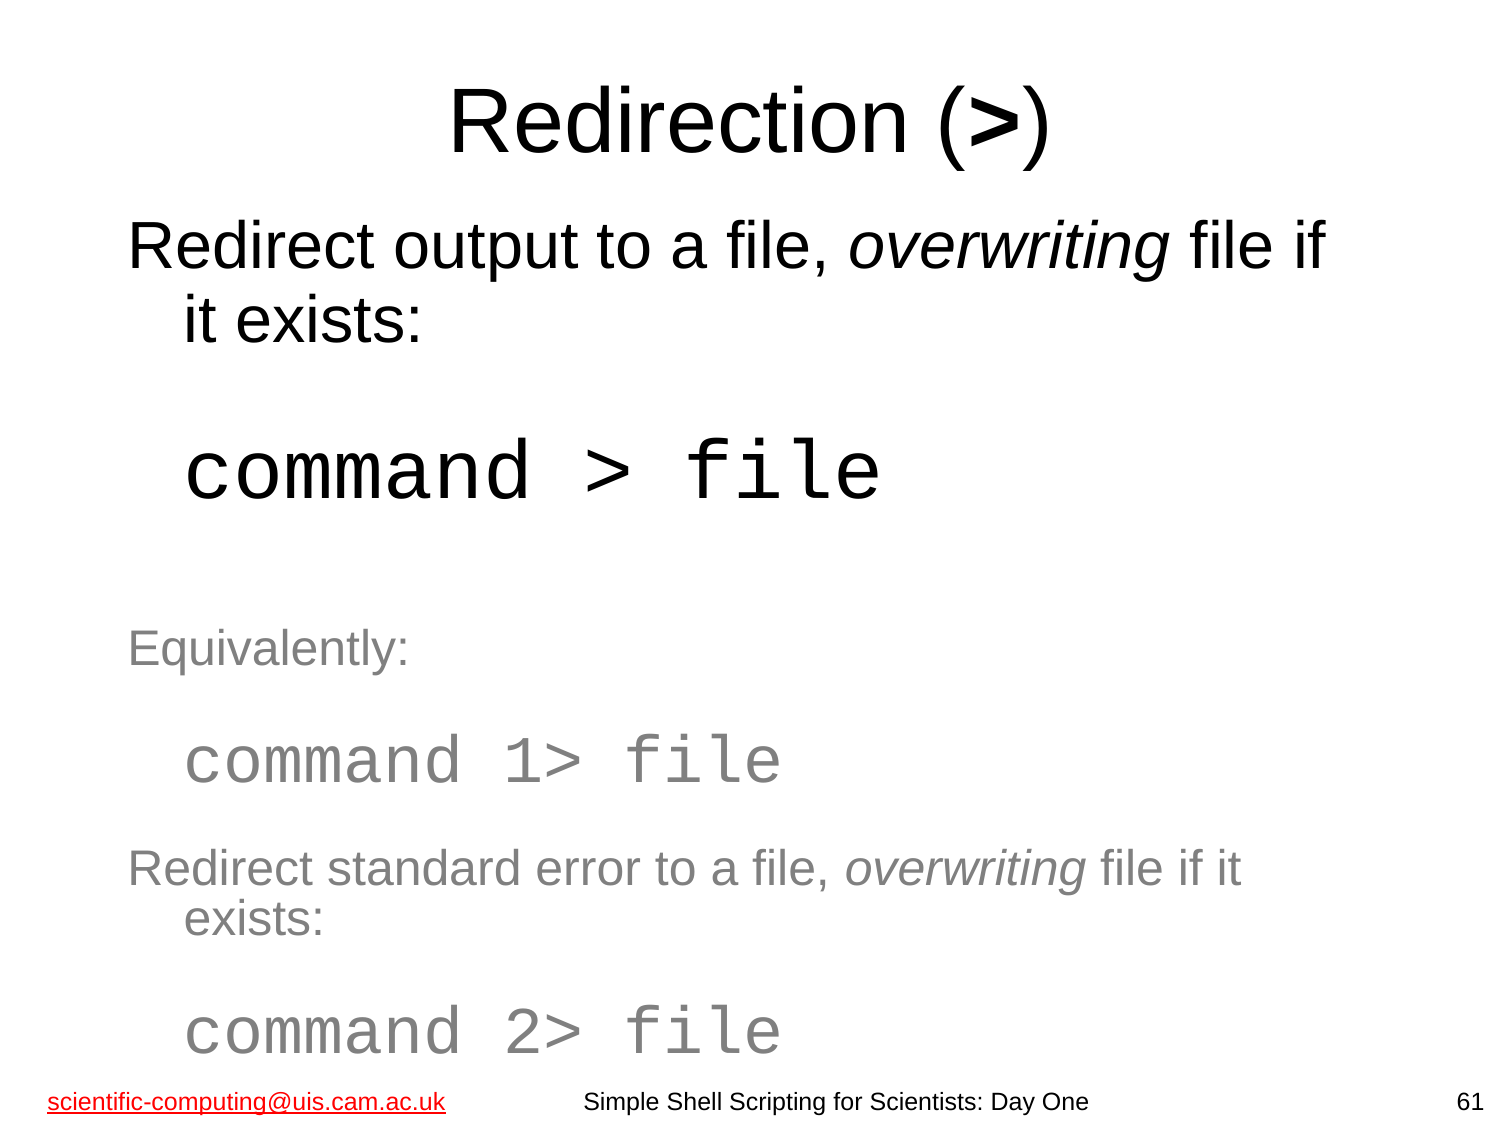

# Redirection (>)
Redirect output to a file, overwriting file if it exists:
	command > file
Equivalently:
	command 1> file
Redirect standard error to a file, overwriting file if it exists:
	command 2> file
escience-support@ucs.cam.ac.uk	Simple Shell Scripting for Scientists: Day One
61